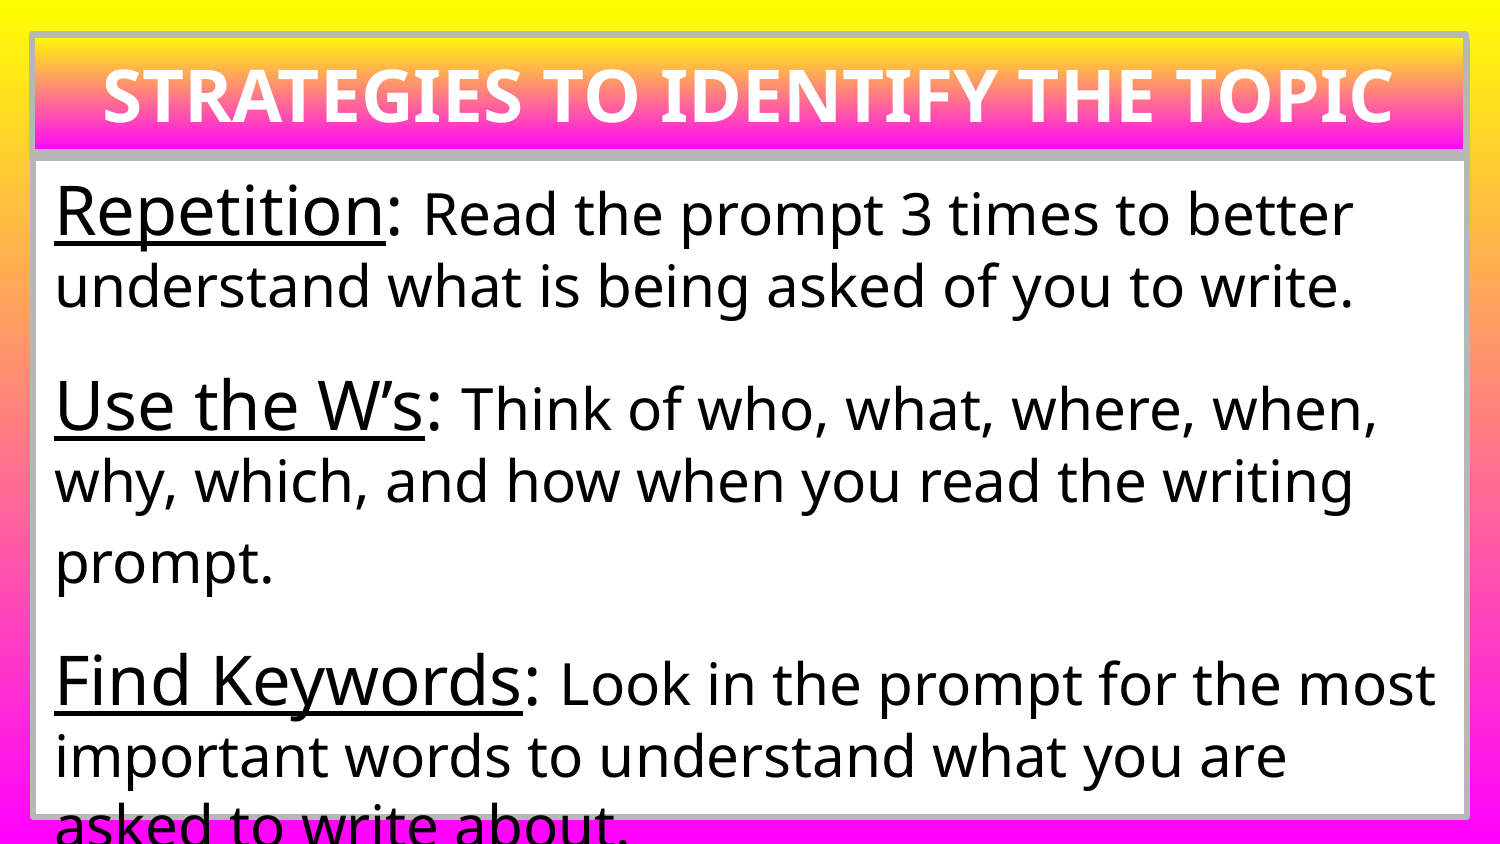

STRATEGIES TO IDENTIFY THE TOPIC
Repetition: Read the prompt 3 times to better understand what is being asked of you to write.
Use the W’s: Think of who, what, where, when, why, which, and how when you read the writing prompt.
Find Keywords: Look in the prompt for the most important words to understand what you are asked to write about.